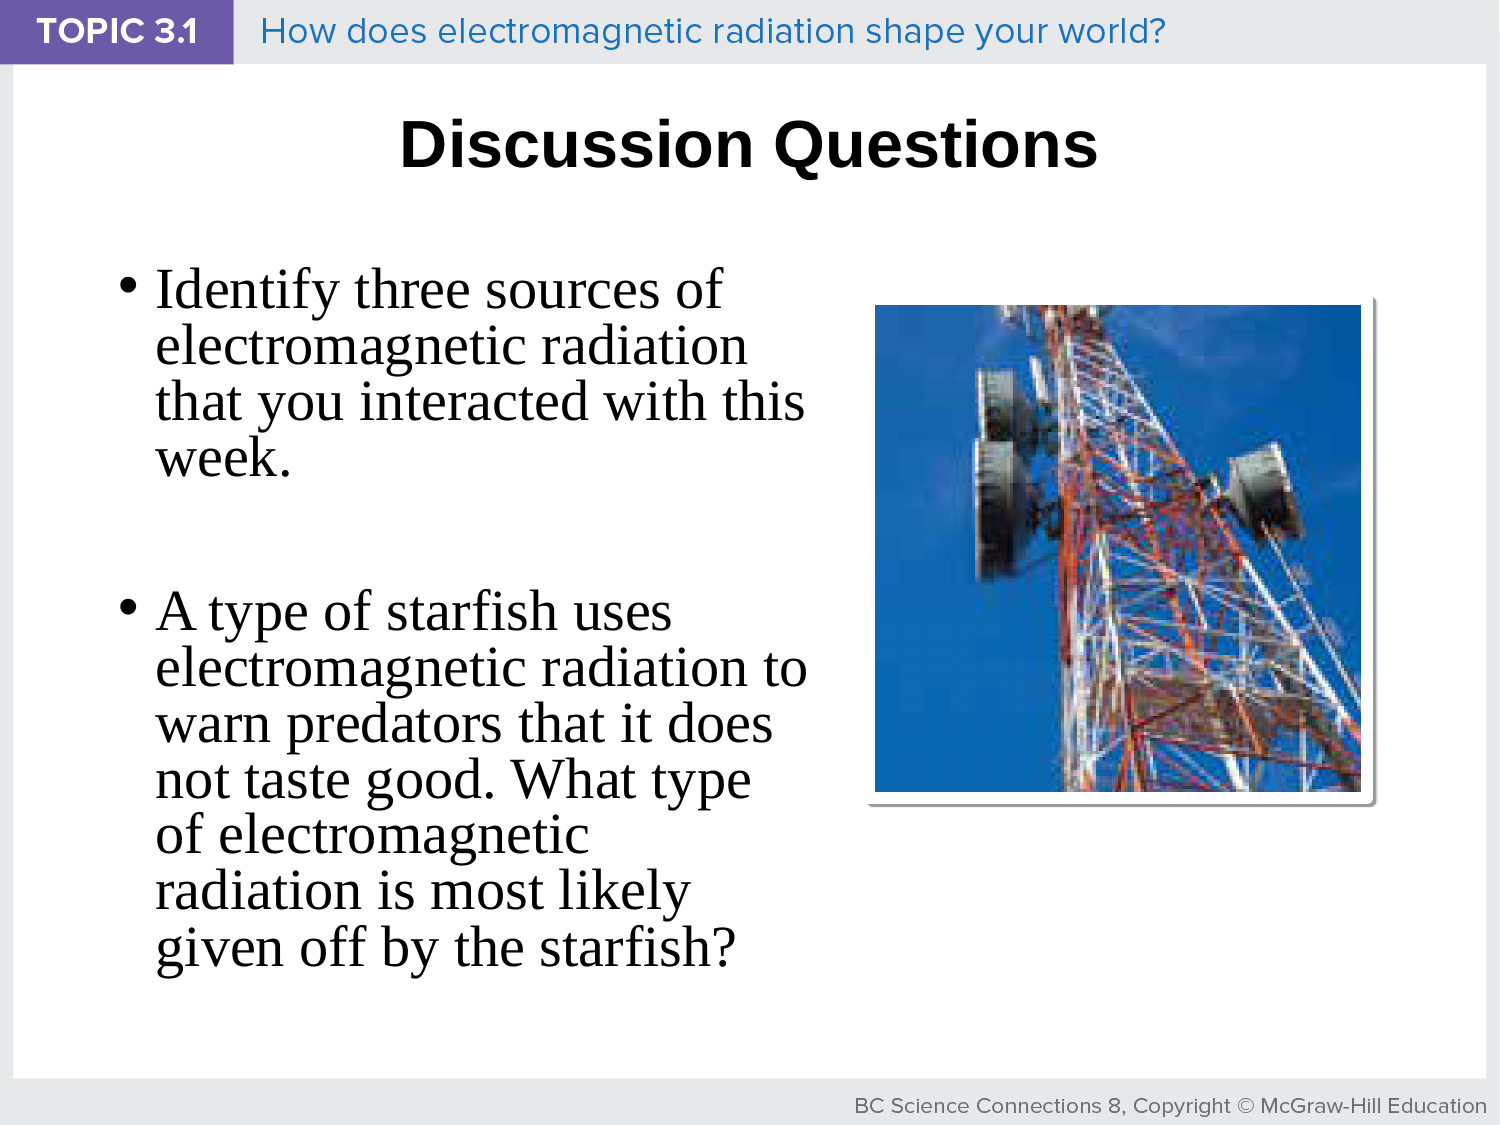

# Discussion Questions
Identify three sources of electromagnetic radiation that you interacted with this week.
A type of starfish uses electromagnetic radiation to warn predators that it does not taste good. What type of electromagnetic radiation is most likely given off by the starfish?